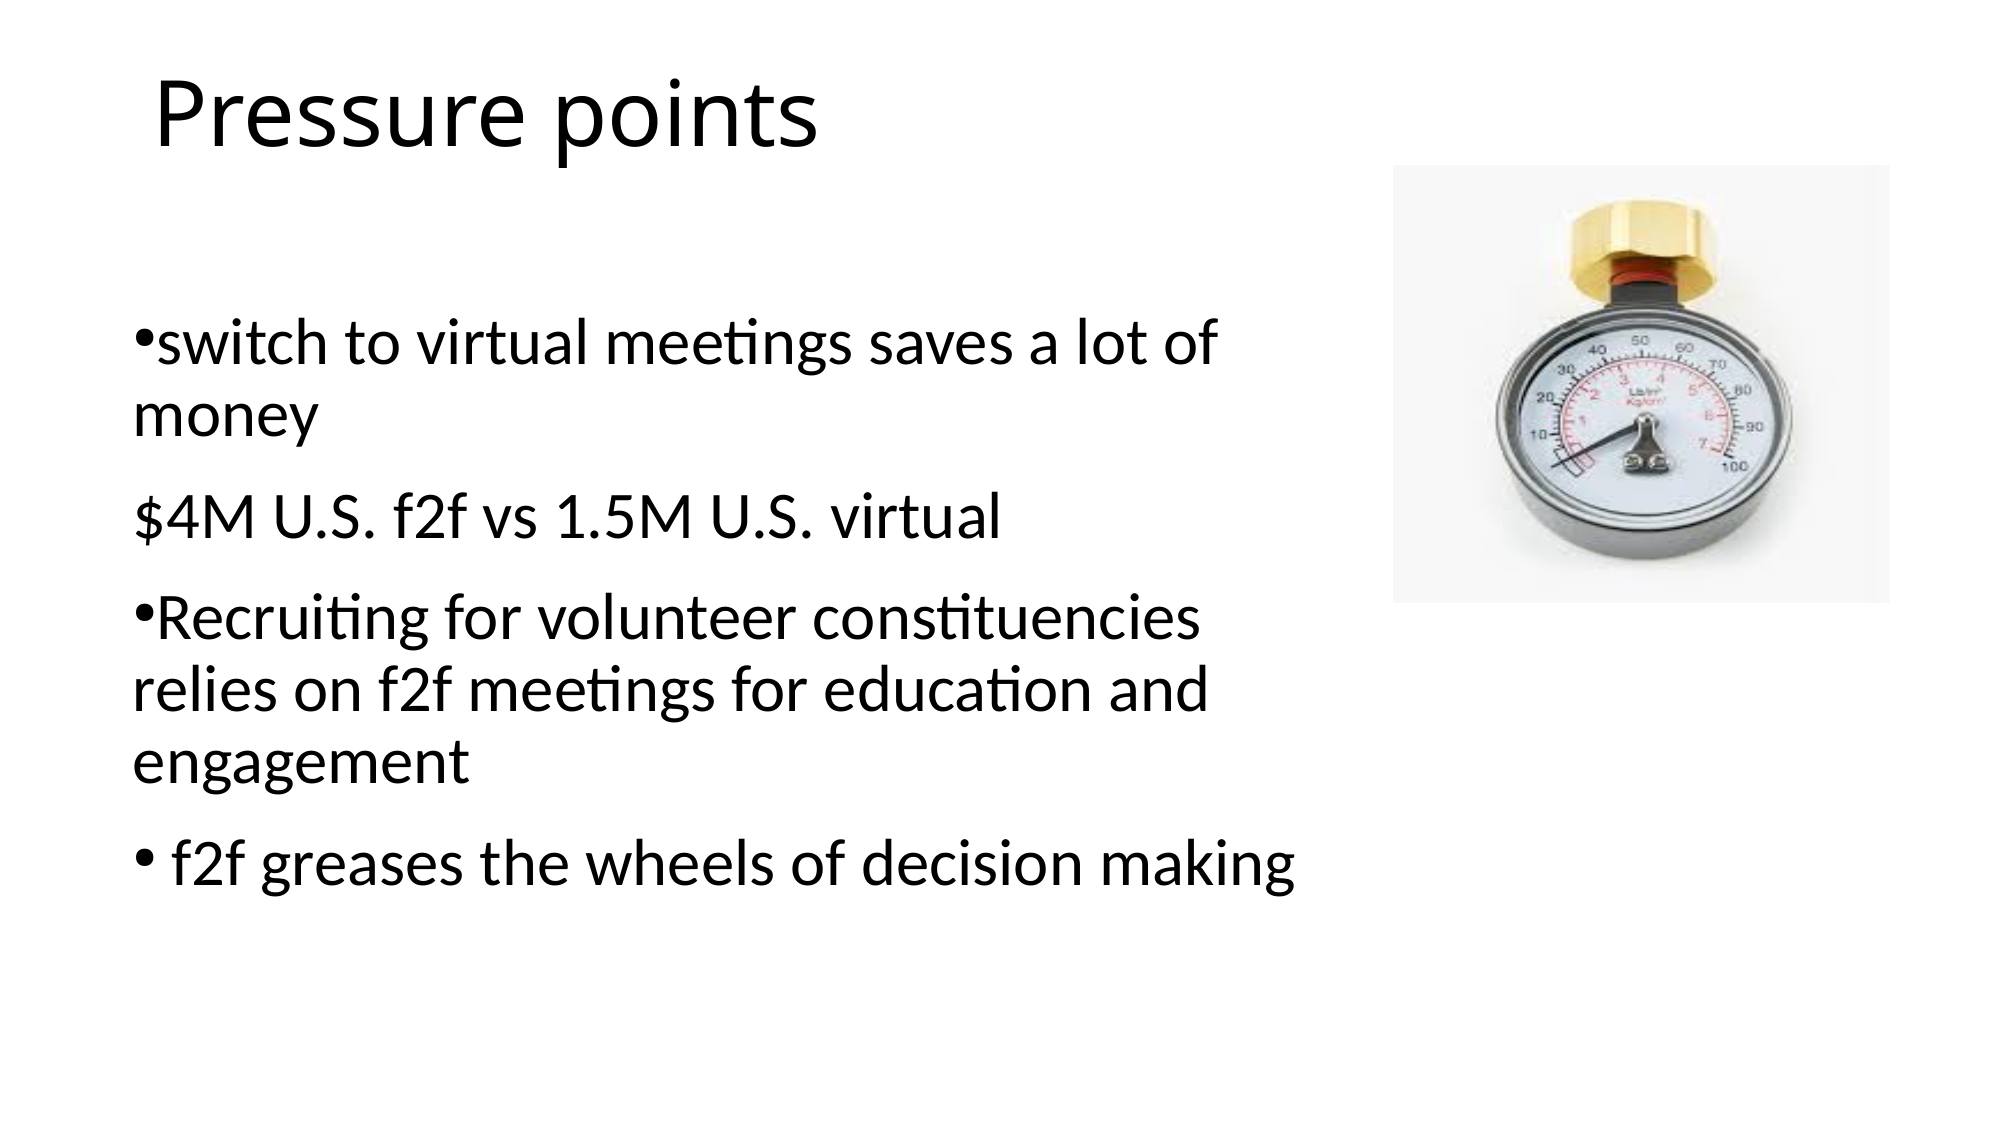

# Pressure points
switch to virtual meetings saves a lot of money
$4M U.S. f2f vs 1.5M U.S. virtual
Recruiting for volunteer constituencies relies on f2f meetings for education and engagement
 f2f greases the wheels of decision making